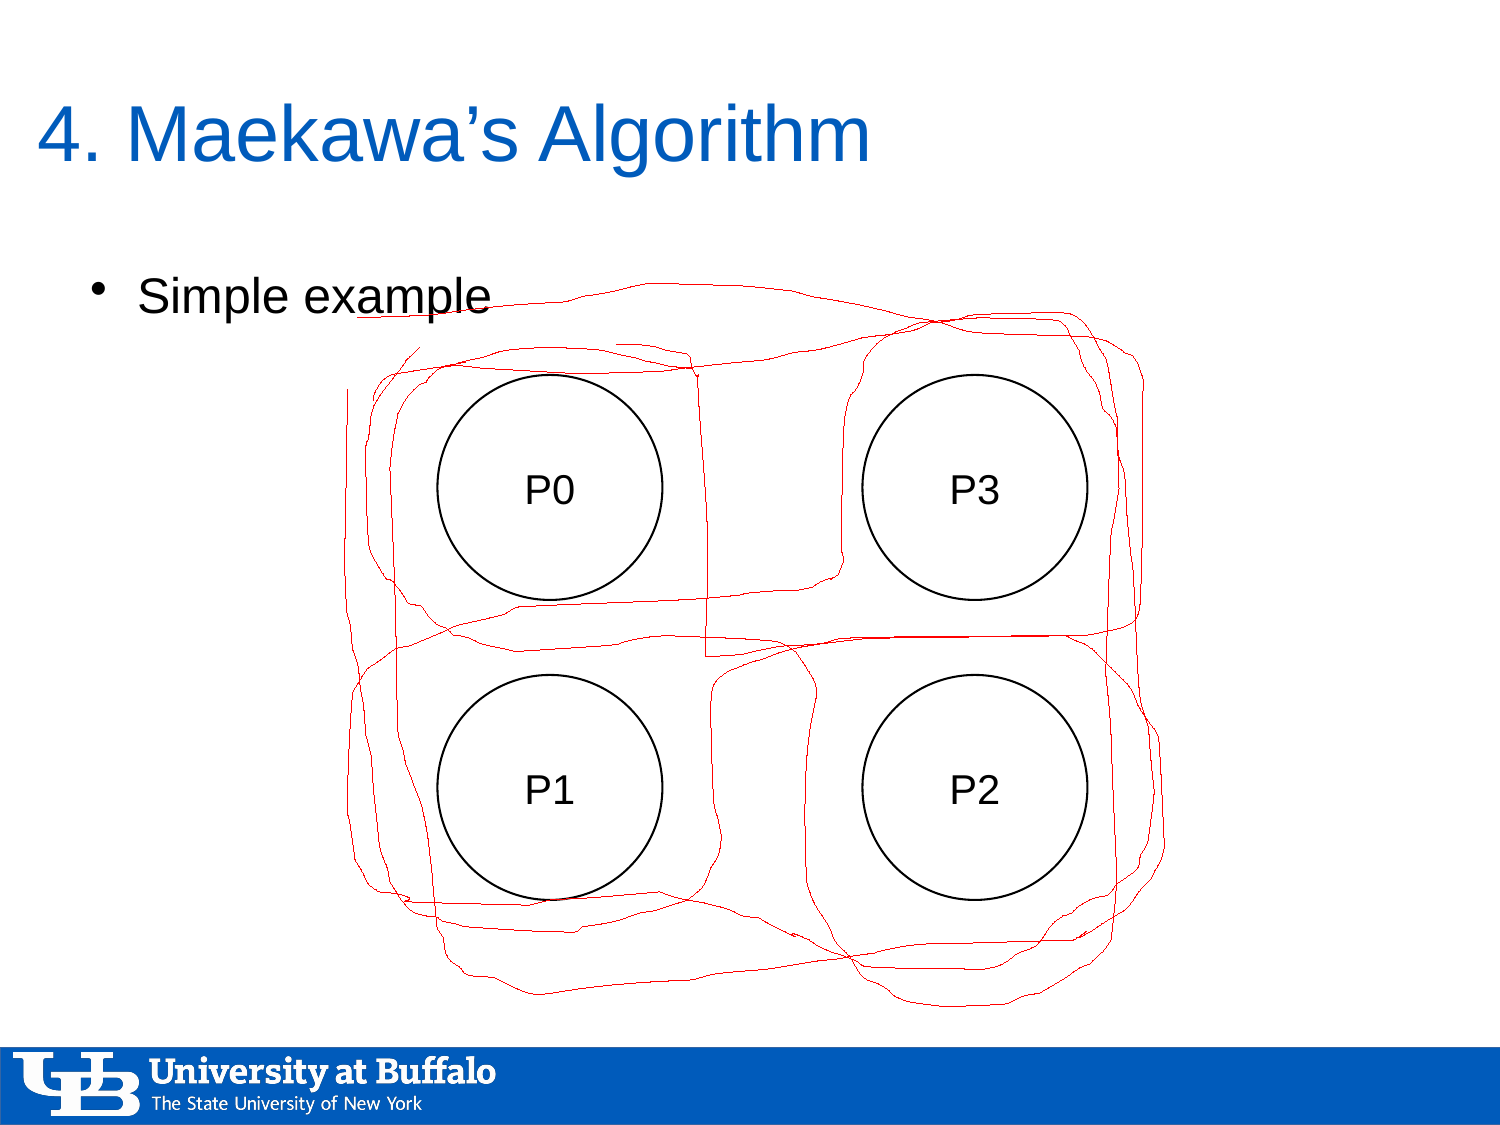

# 4. Maekawa’s Algorithm
Simple example
P0
P3
P1
P2